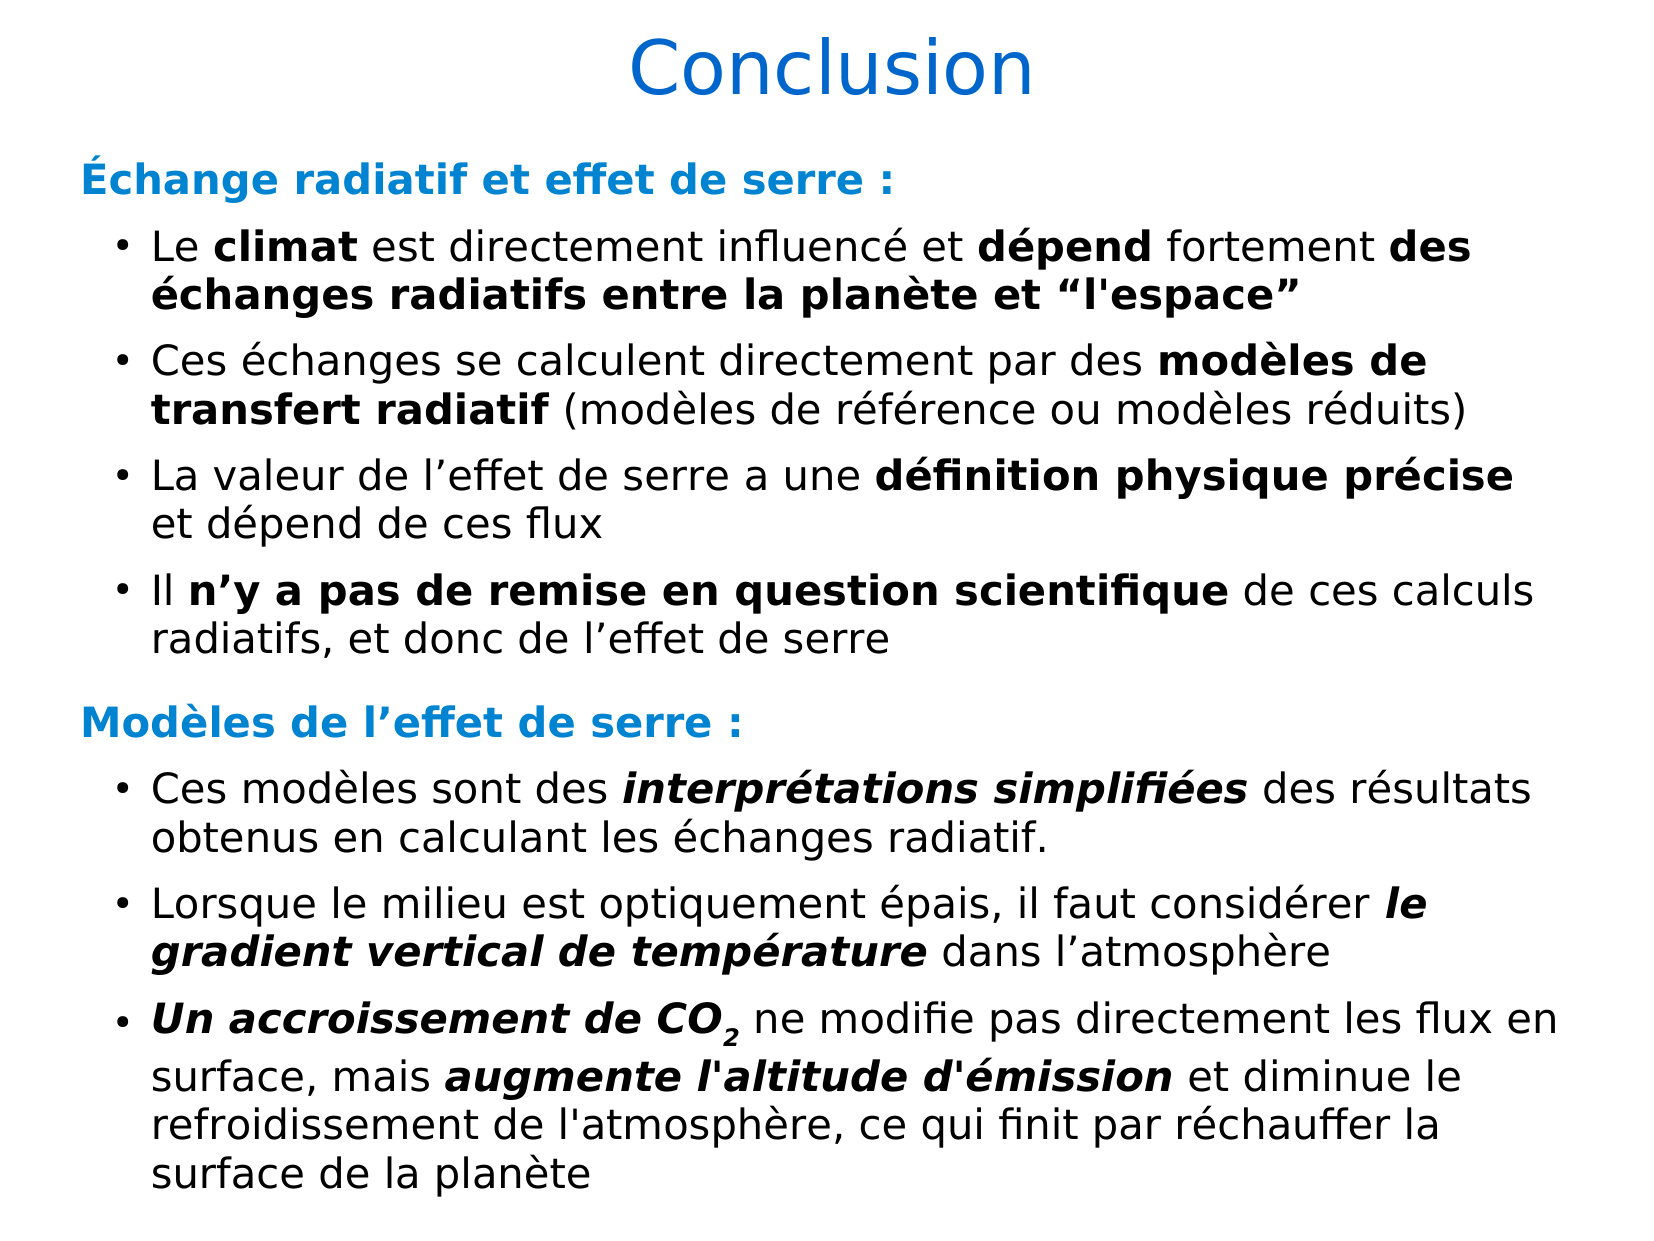

Conclusion
Échange radiatif et effet de serre :
Le climat est directement influencé et dépend fortement des échanges radiatifs entre la planète et “l'espace”
Ces échanges se calculent directement par des modèles de transfert radiatif (modèles de référence ou modèles réduits)
La valeur de l’effet de serre a une définition physique précise et dépend de ces flux
Il n’y a pas de remise en question scientifique de ces calculs radiatifs, et donc de l’effet de serre
Modèles de l’effet de serre :
Ces modèles sont des interprétations simplifiées des résultats obtenus en calculant les échanges radiatif.
Lorsque le milieu est optiquement épais, il faut considérer le gradient vertical de température dans l’atmosphère
Un accroissement de CO2 ne modifie pas directement les flux en surface, mais augmente l'altitude d'émission et diminue le refroidissement de l'atmosphère, ce qui finit par réchauffer la surface de la planète